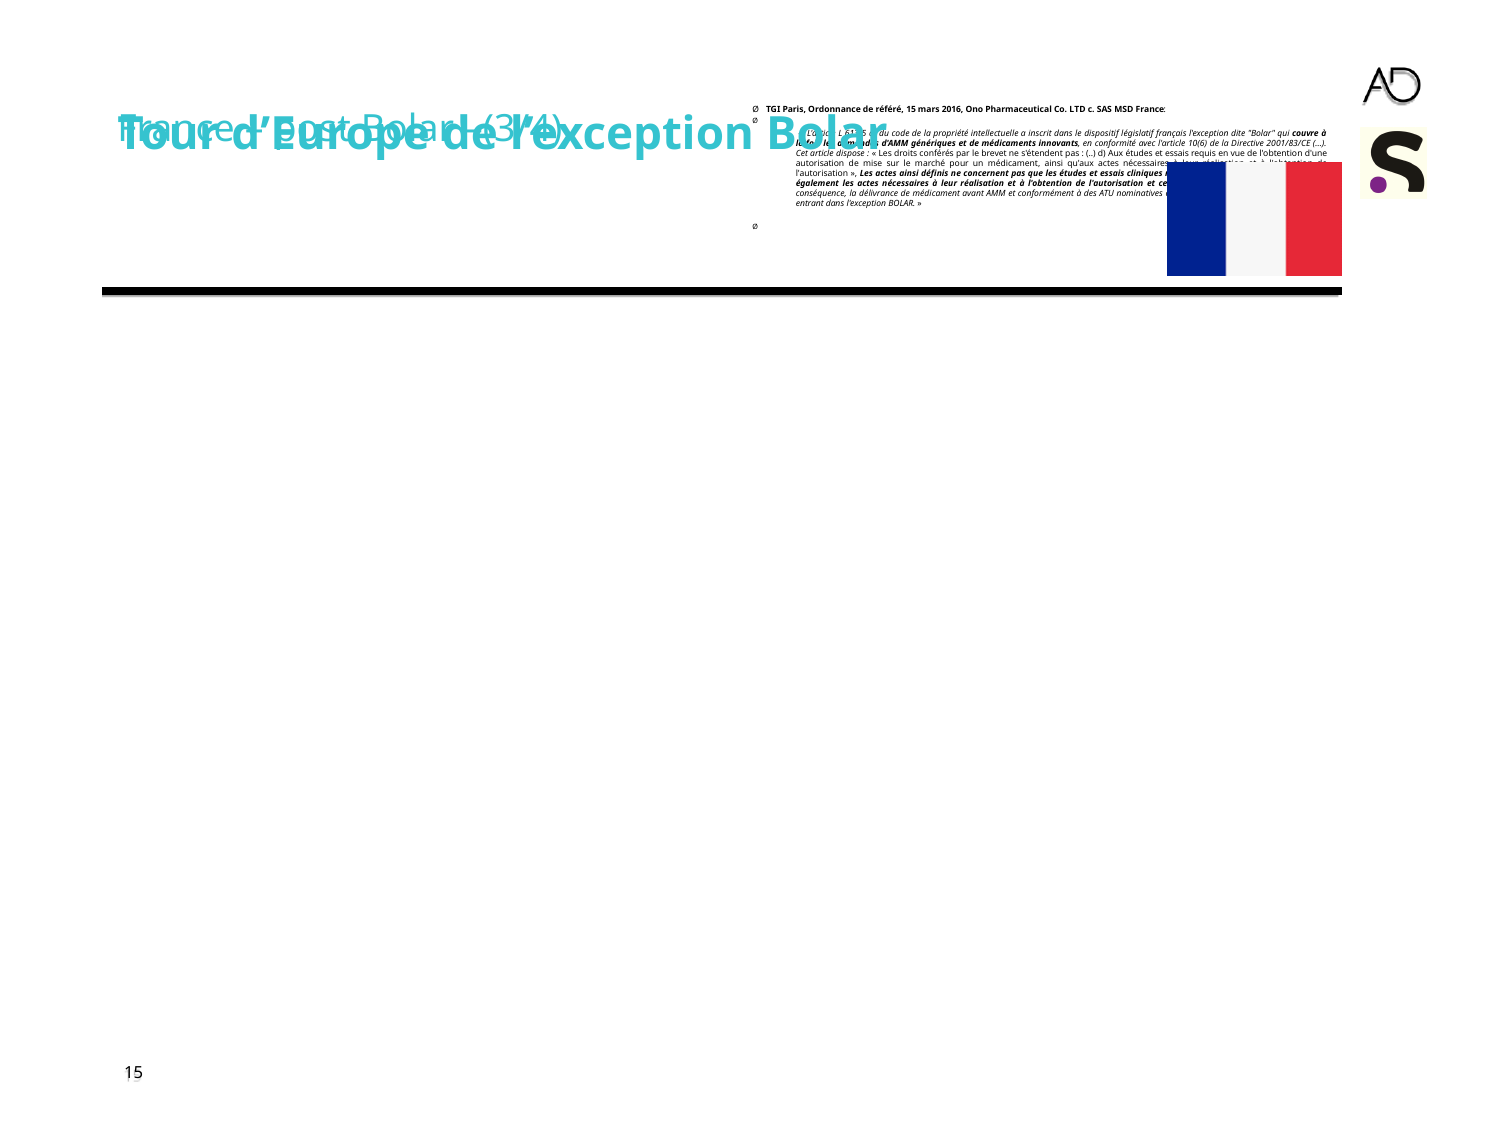

# France – post Bolar –(3/4)
Tour d’Europe de l’exception Bolar
TGI Paris, Ordonnance de référé, 15 mars 2016, Ono Pharmaceutical Co. LTD c. SAS MSD France:
 «  L'article L 613-5 d) du code de la propriété intellectuelle a inscrit dans le dispositif législatif français l'exception dite "Bolar" qui couvre à la fois les demandes d'AMM génériques et de médicaments innovants, en conformité avec l'article 10(6) de la Directive 2001/83/CE (…). Cet article dispose : « Les droits conférés par le brevet ne s'étendent pas : (..) d) Aux études et essais requis en vue de l'obtention d'une autorisation de mise sur le marché pour un médicament, ainsi qu'aux actes nécessaires à leur réalisation et à l'obtention de l'autorisation », Les actes ainsi définis ne concernent pas que les études et essais cliniques nécessaires à l'obtention de l'AMM mais également les actes nécessaires à leur réalisation et à l'obtention de l'autorisation et ce sans en dresser de liste limitative. En conséquence, la délivrance de médicament avant AMM et conformément à des ATU nominatives ou en cohorte doit être considérée comme entrant dans l'exception BOLAR. »